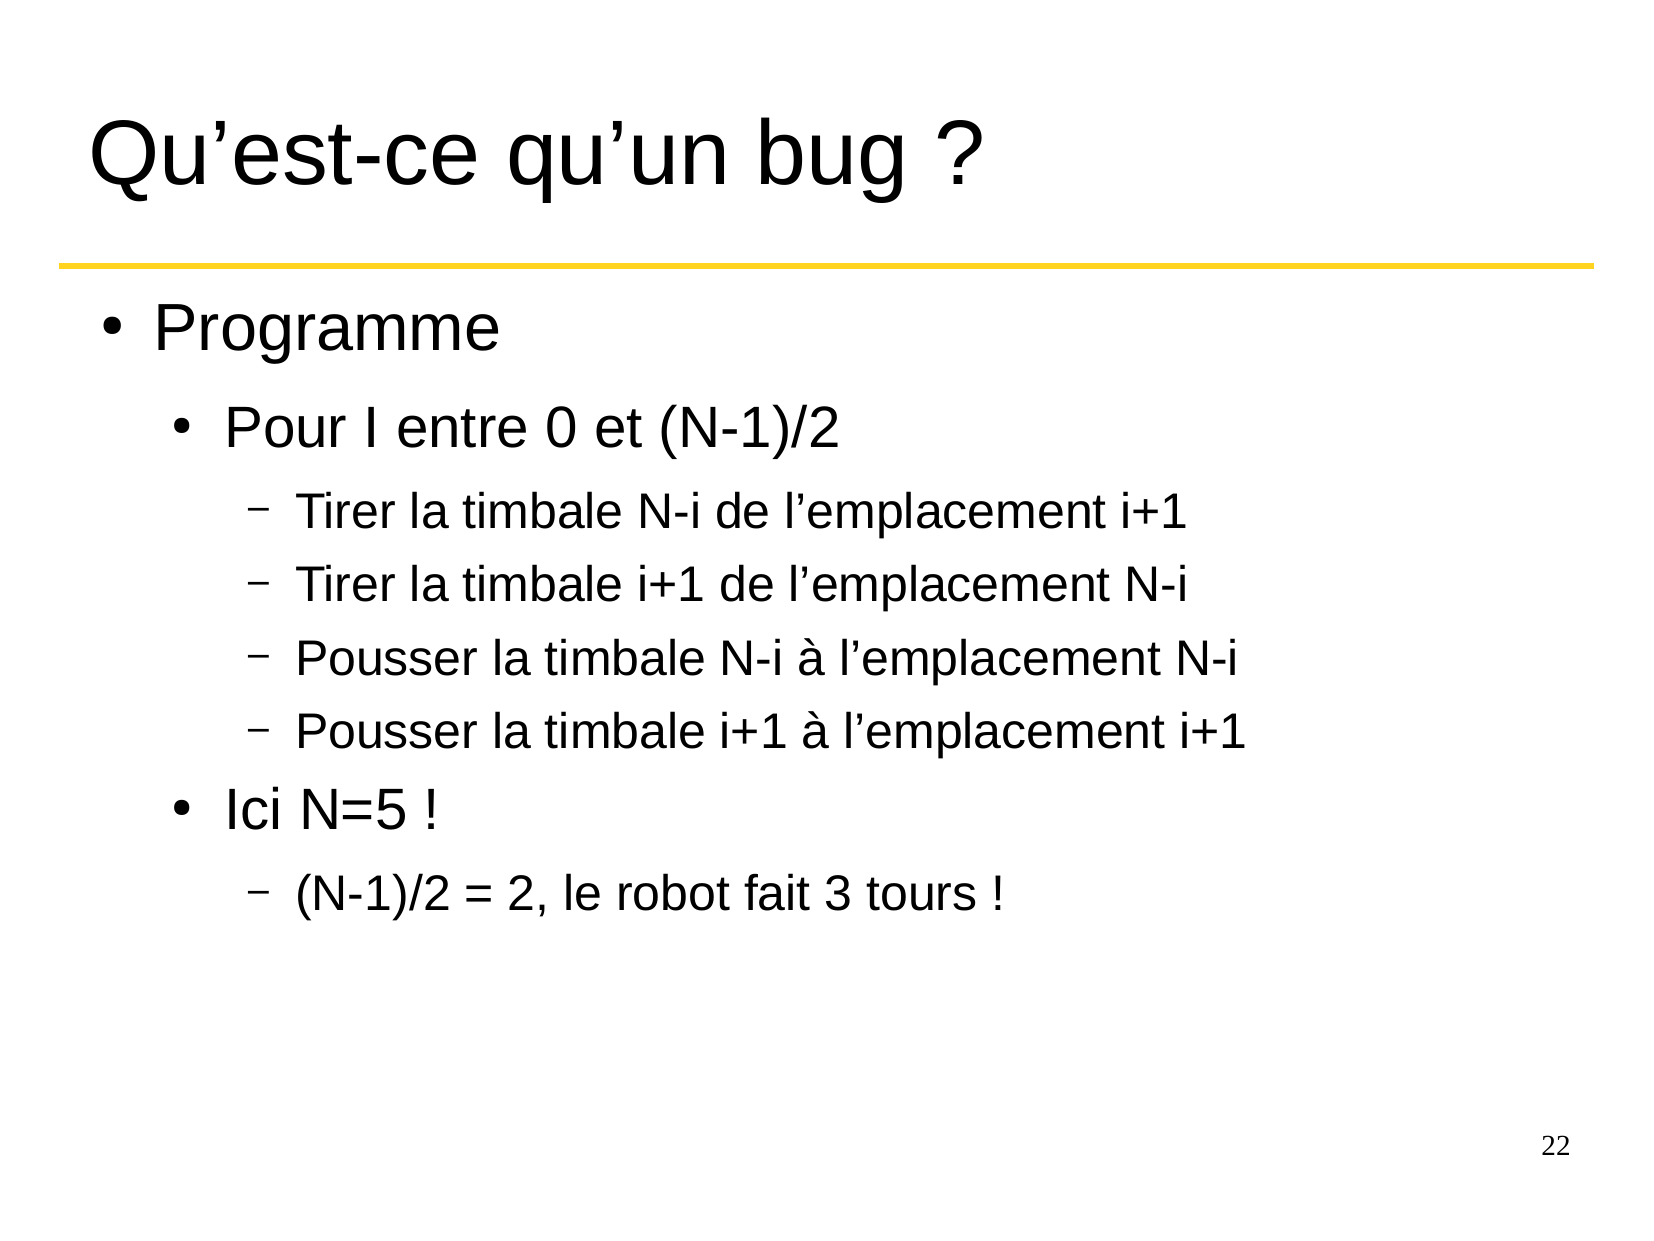

# Qu’est-ce qu’un bug ?
Programme
Pour I entre 0 et (N-1)/2
Tirer la timbale N-i de l’emplacement i+1
Tirer la timbale i+1 de l’emplacement N-i
Pousser la timbale N-i à l’emplacement N-i
Pousser la timbale i+1 à l’emplacement i+1
Ici N=5 !
(N-1)/2 = 2, le robot fait 3 tours !
22